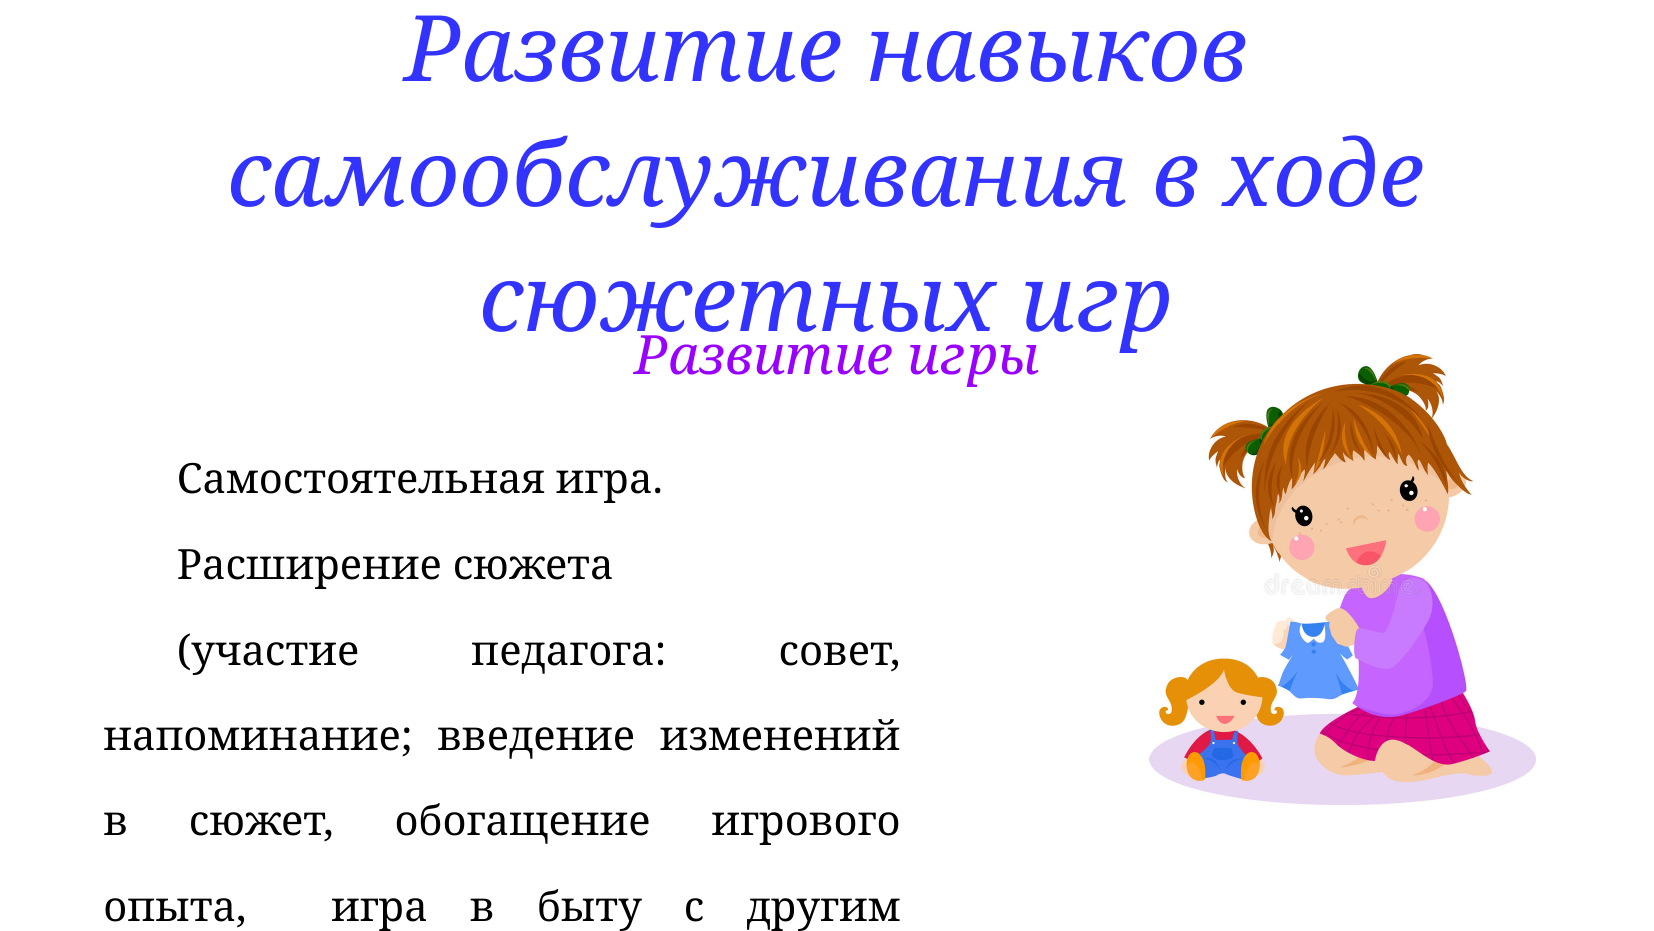

# Развитие навыков самообслуживания в ходе сюжетных игр
Развитие игры
Самостоятельная игра.
Расширение сюжета
(участие педагога: совет, напоминание; введение изменений в сюжет, обогащение игрового опыта, игра в быту с другим оборудованием).